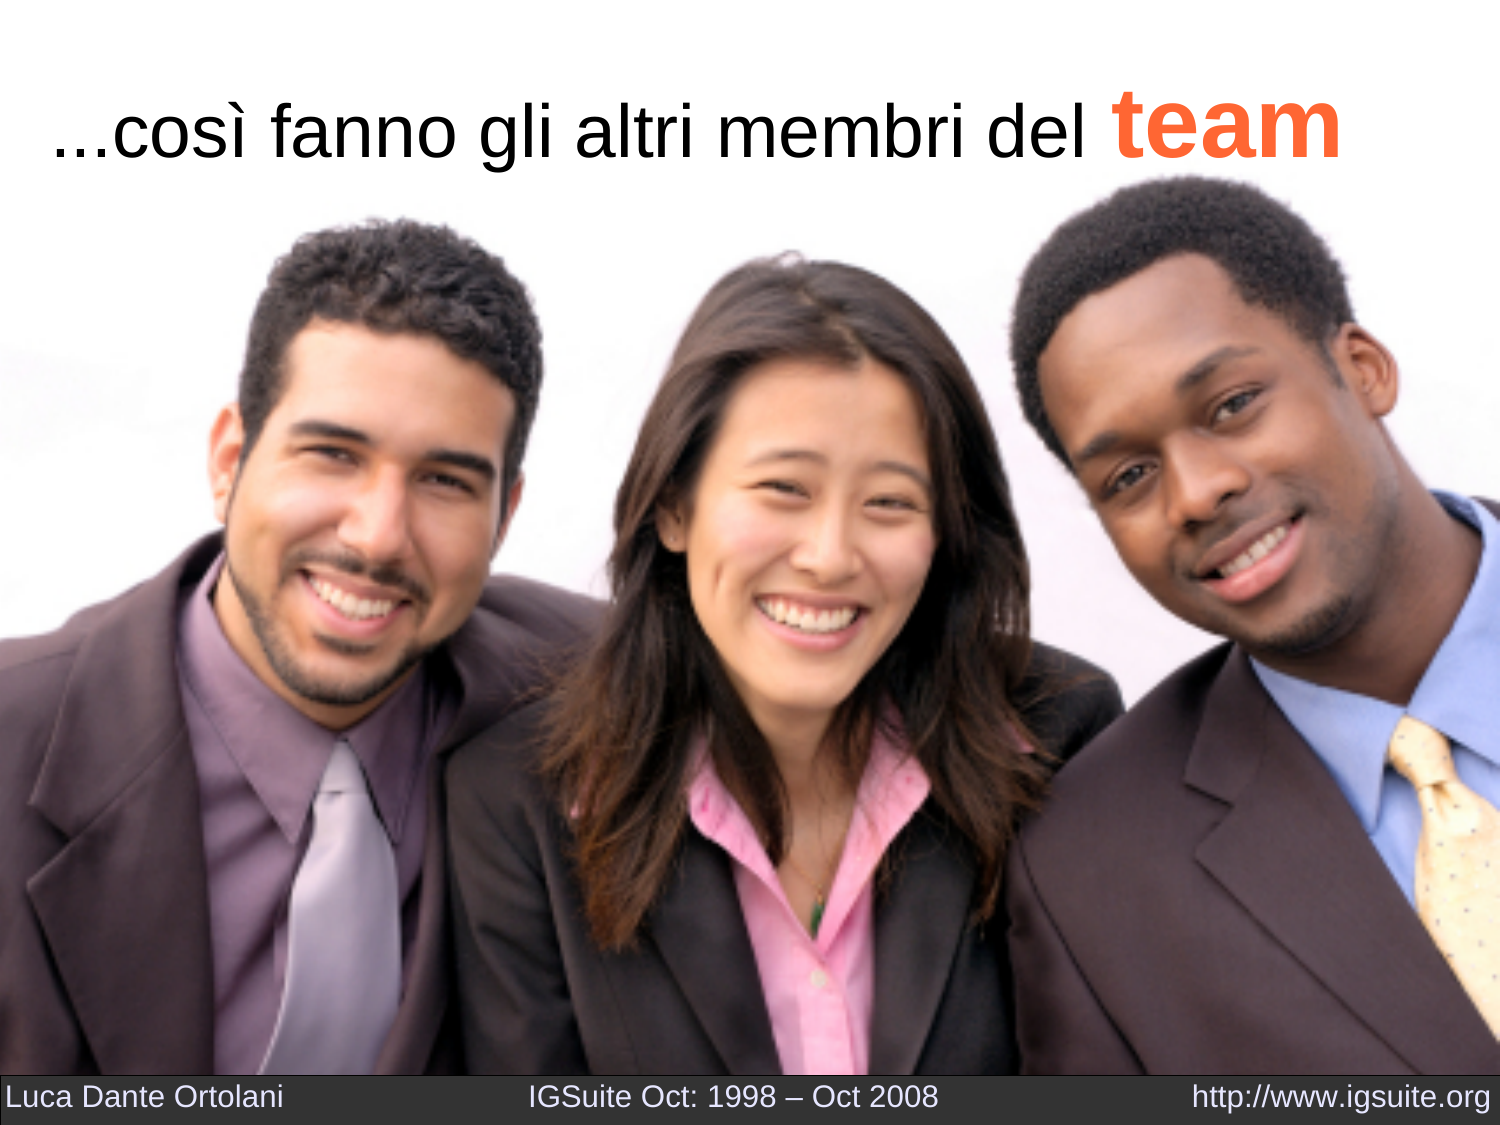

...così fanno gli altri membri del team
Luca Dante Ortolani IGSuite Oct: 1998 – Oct 2008 http://www.igsuite.org